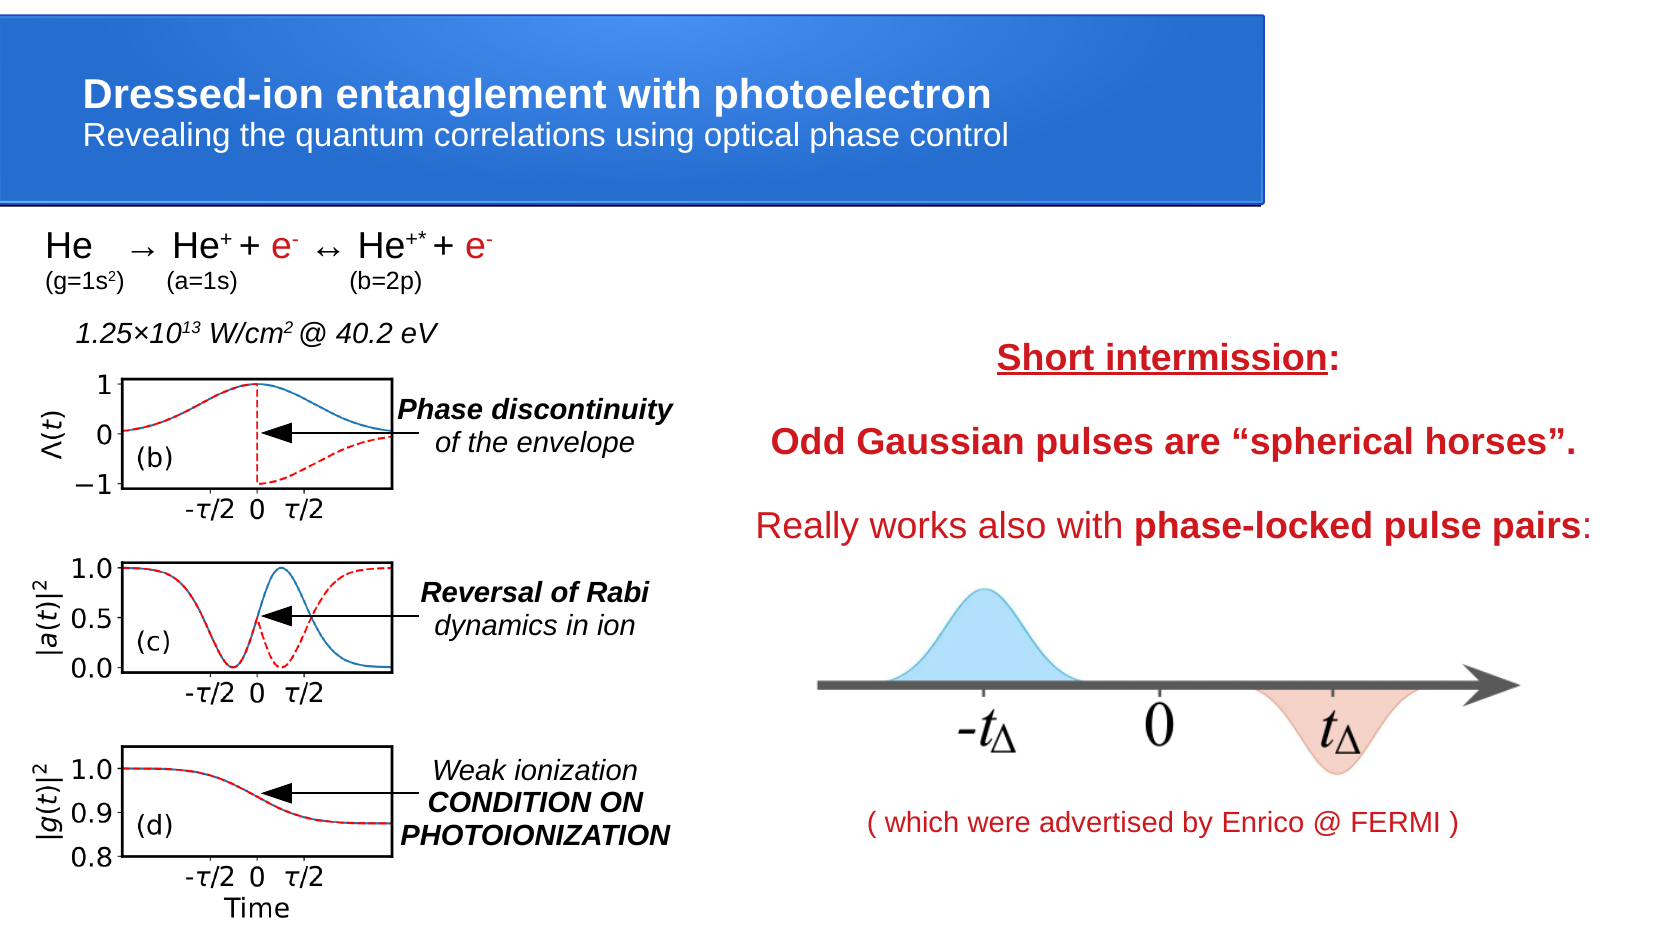

# Dressed-ion entanglement with photoelectron Revealing the quantum correlations using optical phase control
He → He+ + e- ↔ He+* + e-
(g=1s2) (a=1s) (b=2p)
 1.25×1013 W/cm2 @ 40.2 eV
Short intermission:
Odd Gaussian pulses are “spherical horses”.
Really works also with phase-locked pulse pairs:
Phase discontinuity of the envelope
Reversal of Rabi dynamics in ion
Weak ionization
CONDITION ON
PHOTOIONIZATION
( which were advertised by Enrico @ FERMI )